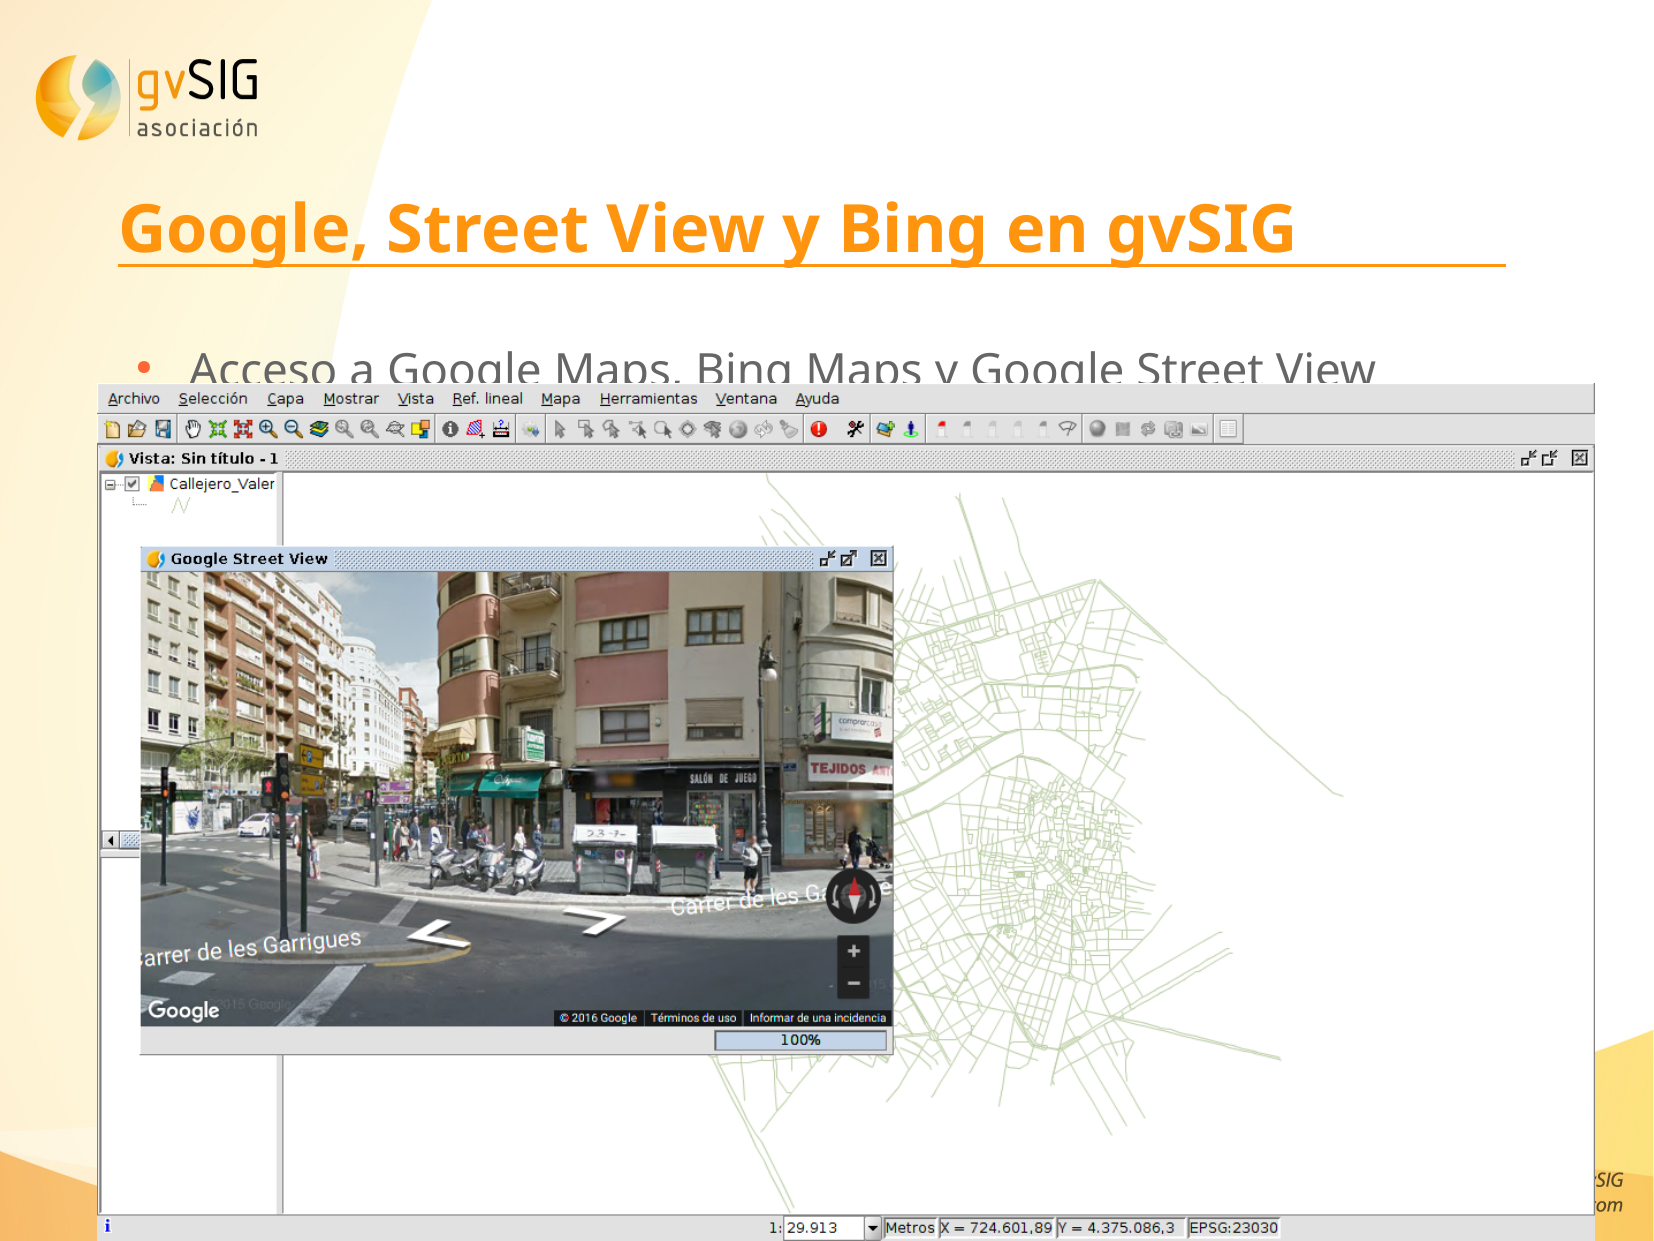

# Google, Street View y Bing en gvSIG
Acceso a Google Maps, Bing Maps y Google Street View